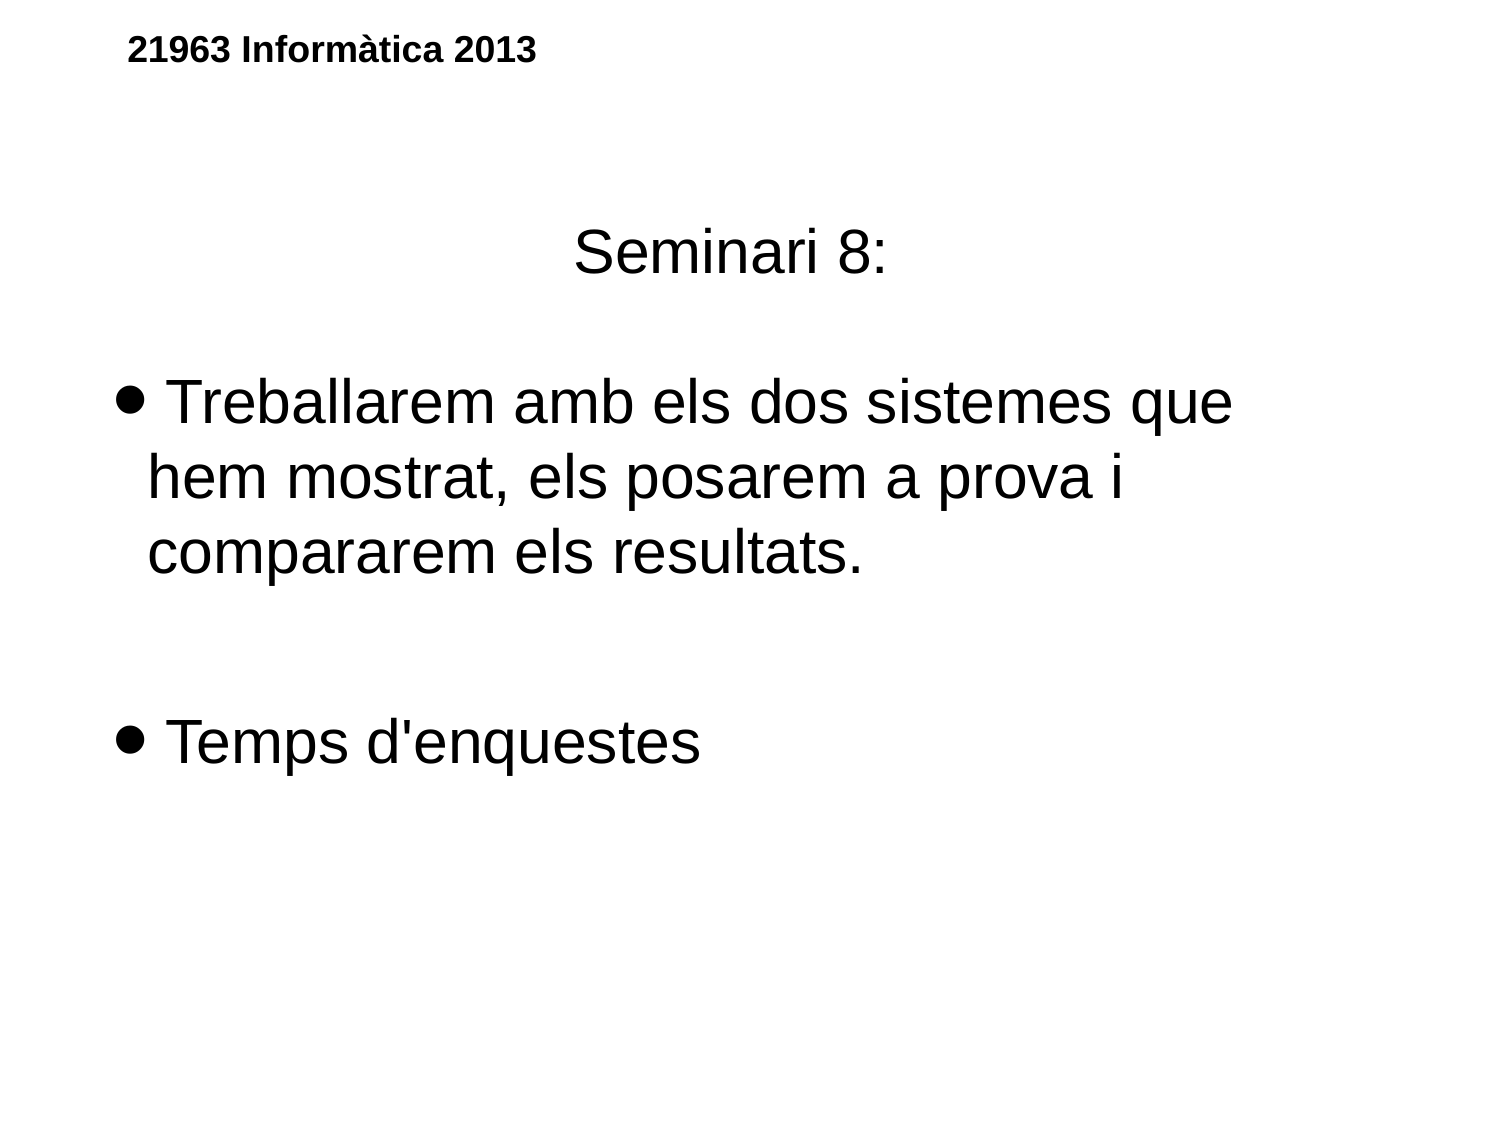

21963 Informàtica 2013
Seminari 8:
 Treballarem amb els dos sistemes que hem mostrat, els posarem a prova i compararem els resultats.
 Temps d'enquestes